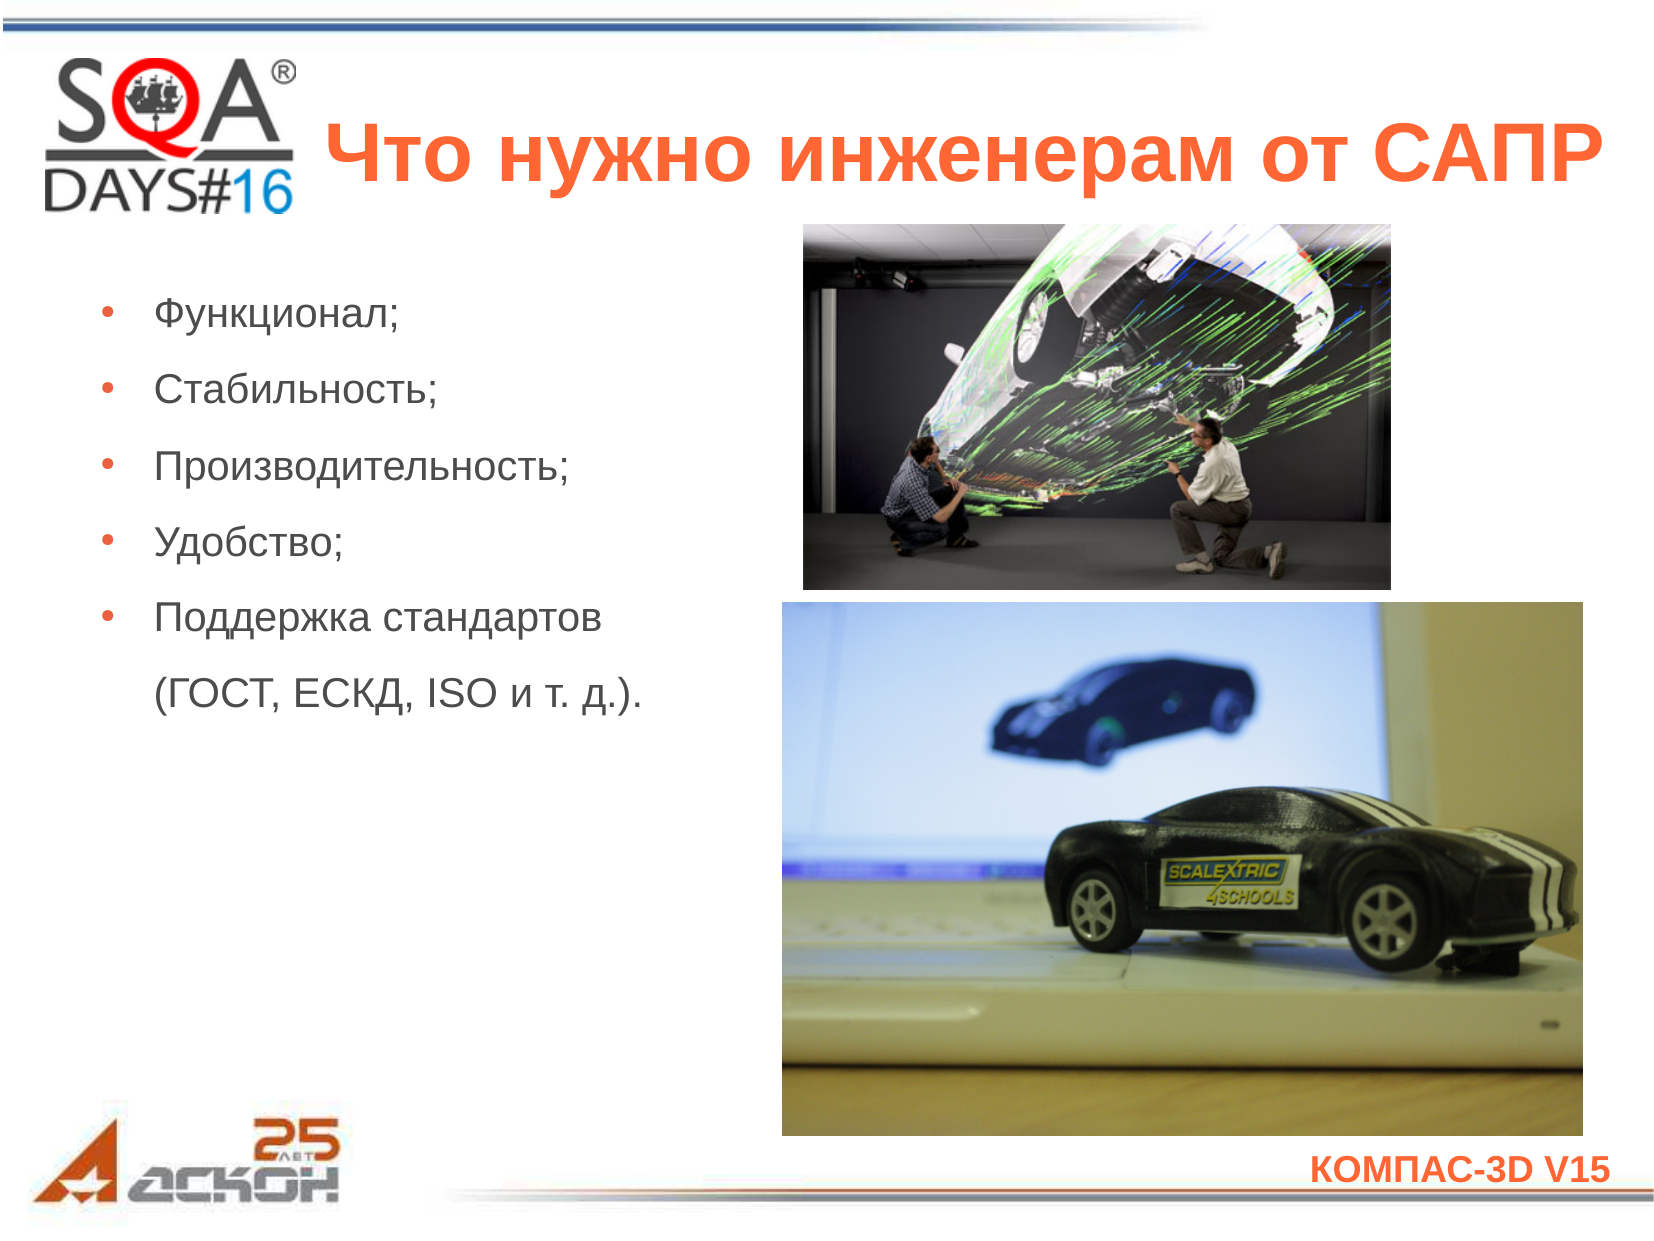

# Что нужно инженерам от САПР
Функционал;
Стабильность;
Производительность;
Удобство;
Поддержка стандартов
(ГОСТ, ЕСКД, ISO и т. д.).